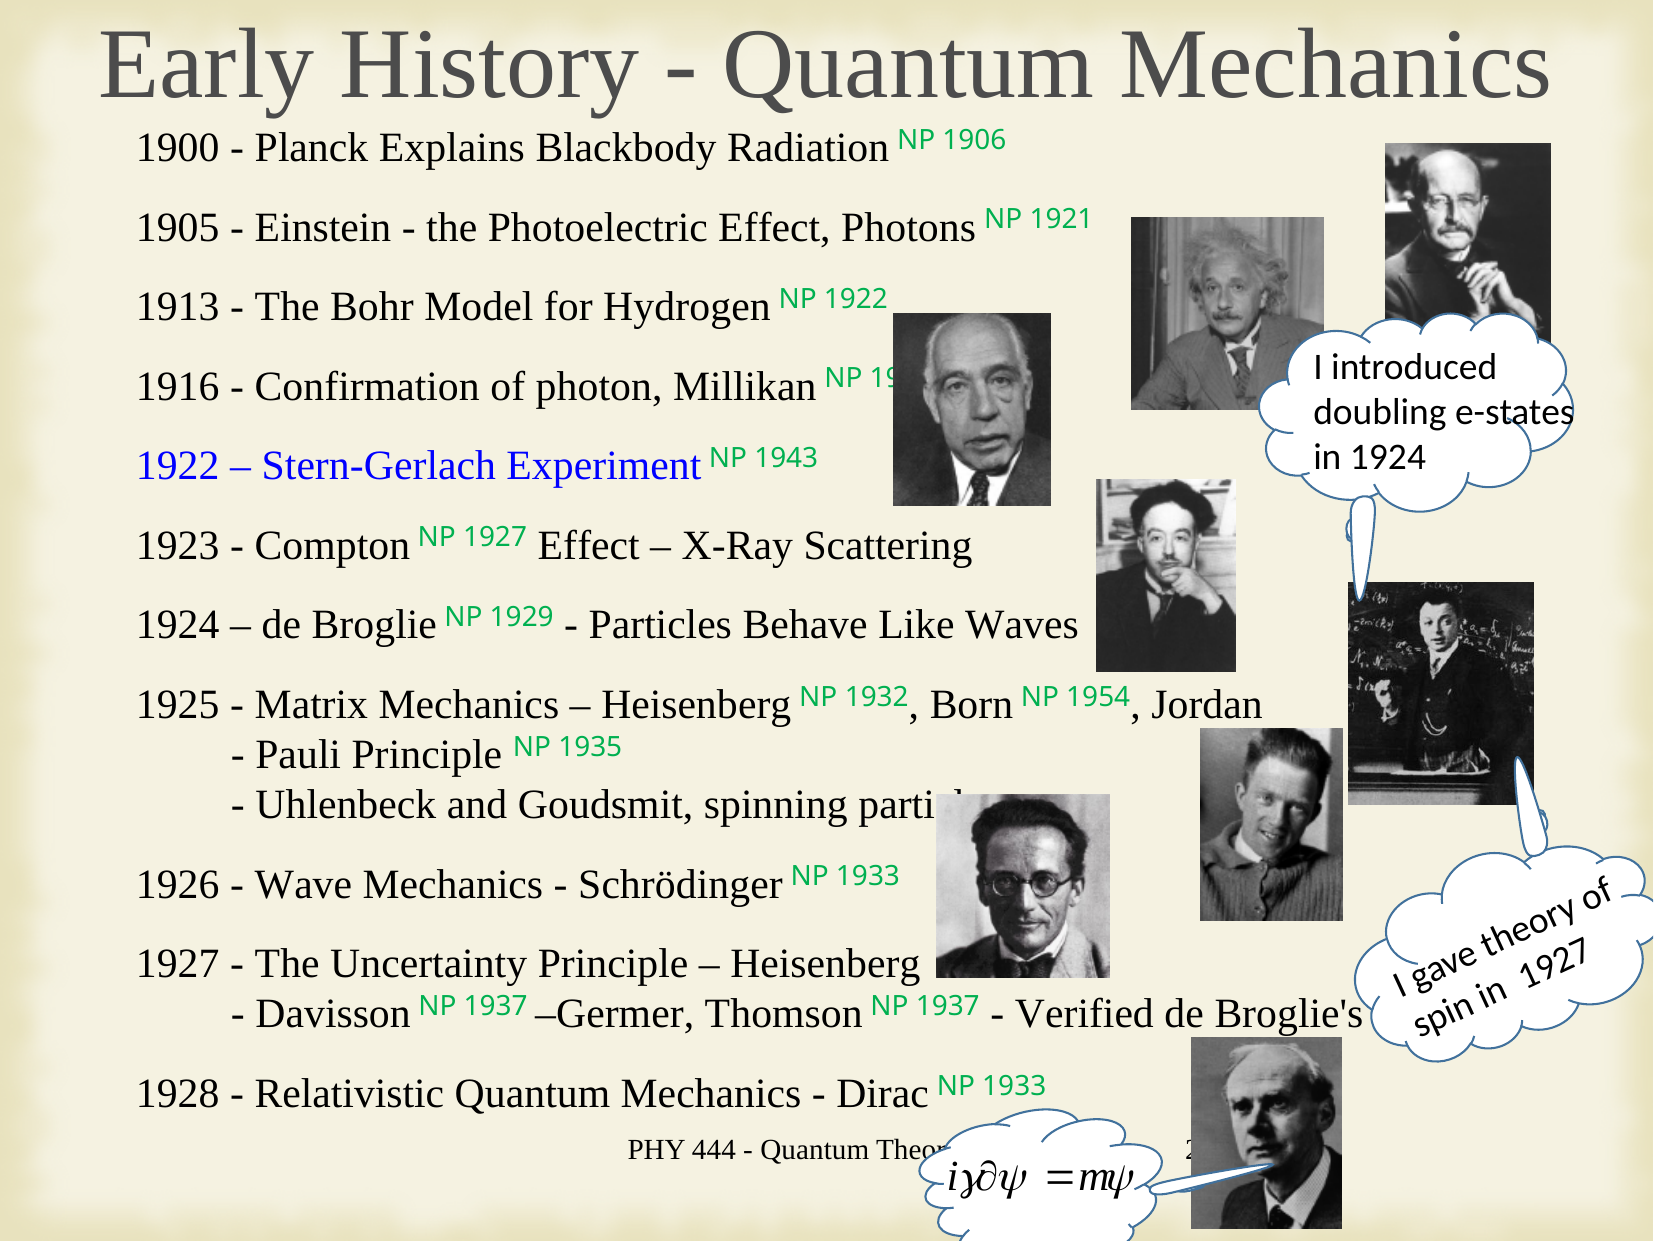

# Early History - Quantum Mechanics
1900 - Planck Explains Blackbody Radiation NP 1906
1905 - Einstein - the Photoelectric Effect, Photons NP 1921
1913 - The Bohr Model for Hydrogen NP 1922
1916 - Confirmation of photon, Millikan NP 1923
1922 – Stern-Gerlach Experiment NP 1943
1923 - Compton NP 1927 Effect – X-Ray Scattering
1924 – de Broglie NP 1929 - Particles Behave Like Waves
1925 - Matrix Mechanics – Heisenberg NP 1932, Born NP 1954, Jordan
 - Pauli Principle NP 1935
 - Uhlenbeck and Goudsmit, spinning particles
1926 - Wave Mechanics - Schrödinger NP 1933
1927 - The Uncertainty Principle – Heisenberg
 - Davisson NP 1937 –Germer, Thomson NP 1937 - Verified de Broglie's idea
1928 - Relativistic Quantum Mechanics - Dirac NP 1933
I introduced doubling e-states in 1924
I gave theory of spin in 1927
PHY 444 - Quantum Theory - Fall 2024